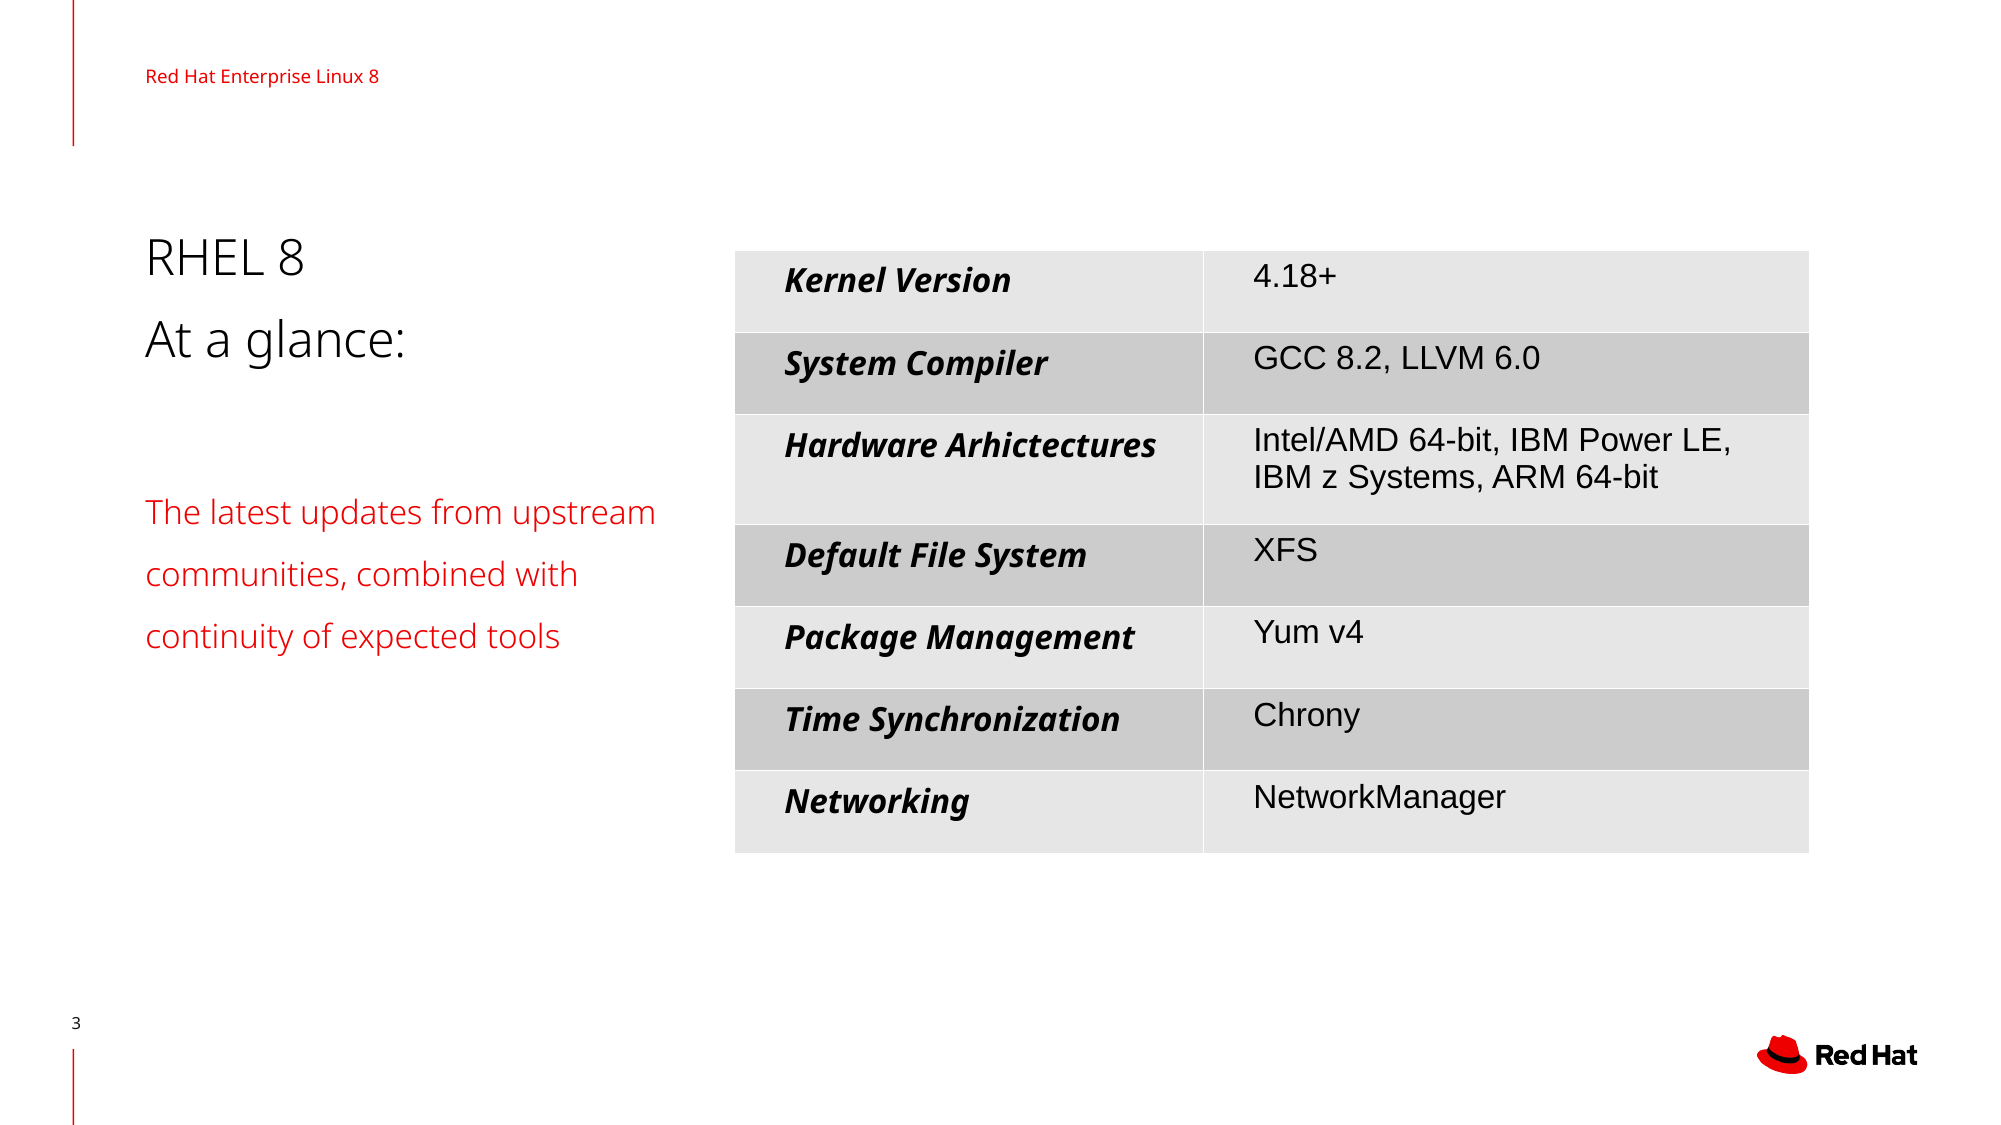

# Red Hat Enterprise Linux 8
RHEL 8
At a glance:
| Kernel Version | 4.18+ |
| --- | --- |
| System Compiler | GCC 8.2, LLVM 6.0 |
| Hardware Arhictectures | Intel/AMD 64-bit, IBM Power LE, IBM z Systems, ARM 64-bit |
| Default File System | XFS |
| Package Management | Yum v4 |
| Time Synchronization | Chrony |
| Networking | NetworkManager |
The latest updates from upstream communities, combined with continuity of expected tools
3